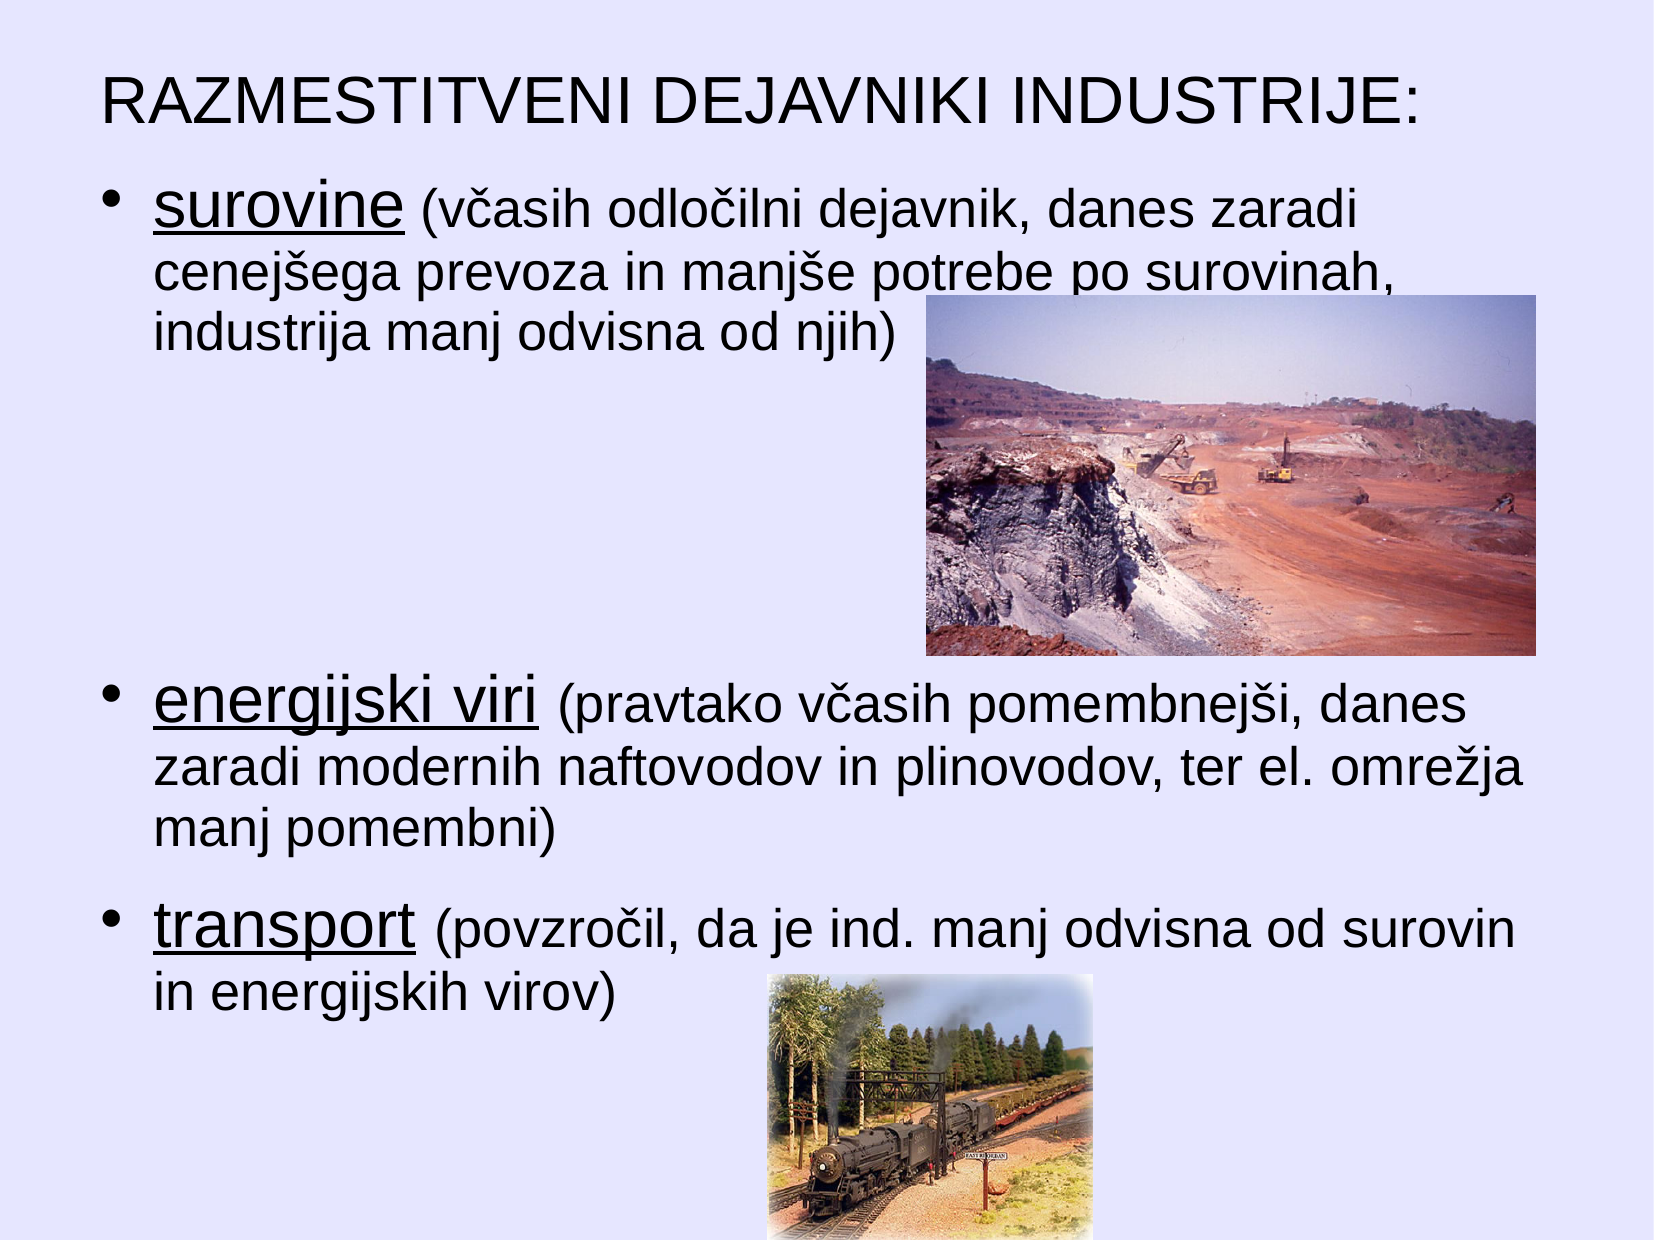

# RAZMESTITVENI DEJAVNIKI INDUSTRIJE:
surovine (včasih odločilni dejavnik, danes zaradi cenejšega prevoza in manjše potrebe po surovinah, industrija manj odvisna od njih)
energijski viri (pravtako včasih pomembnejši, danes zaradi modernih naftovodov in plinovodov, ter el. omrežja manj pomembni)
transport (povzročil, da je ind. manj odvisna od surovin in energijskih virov)